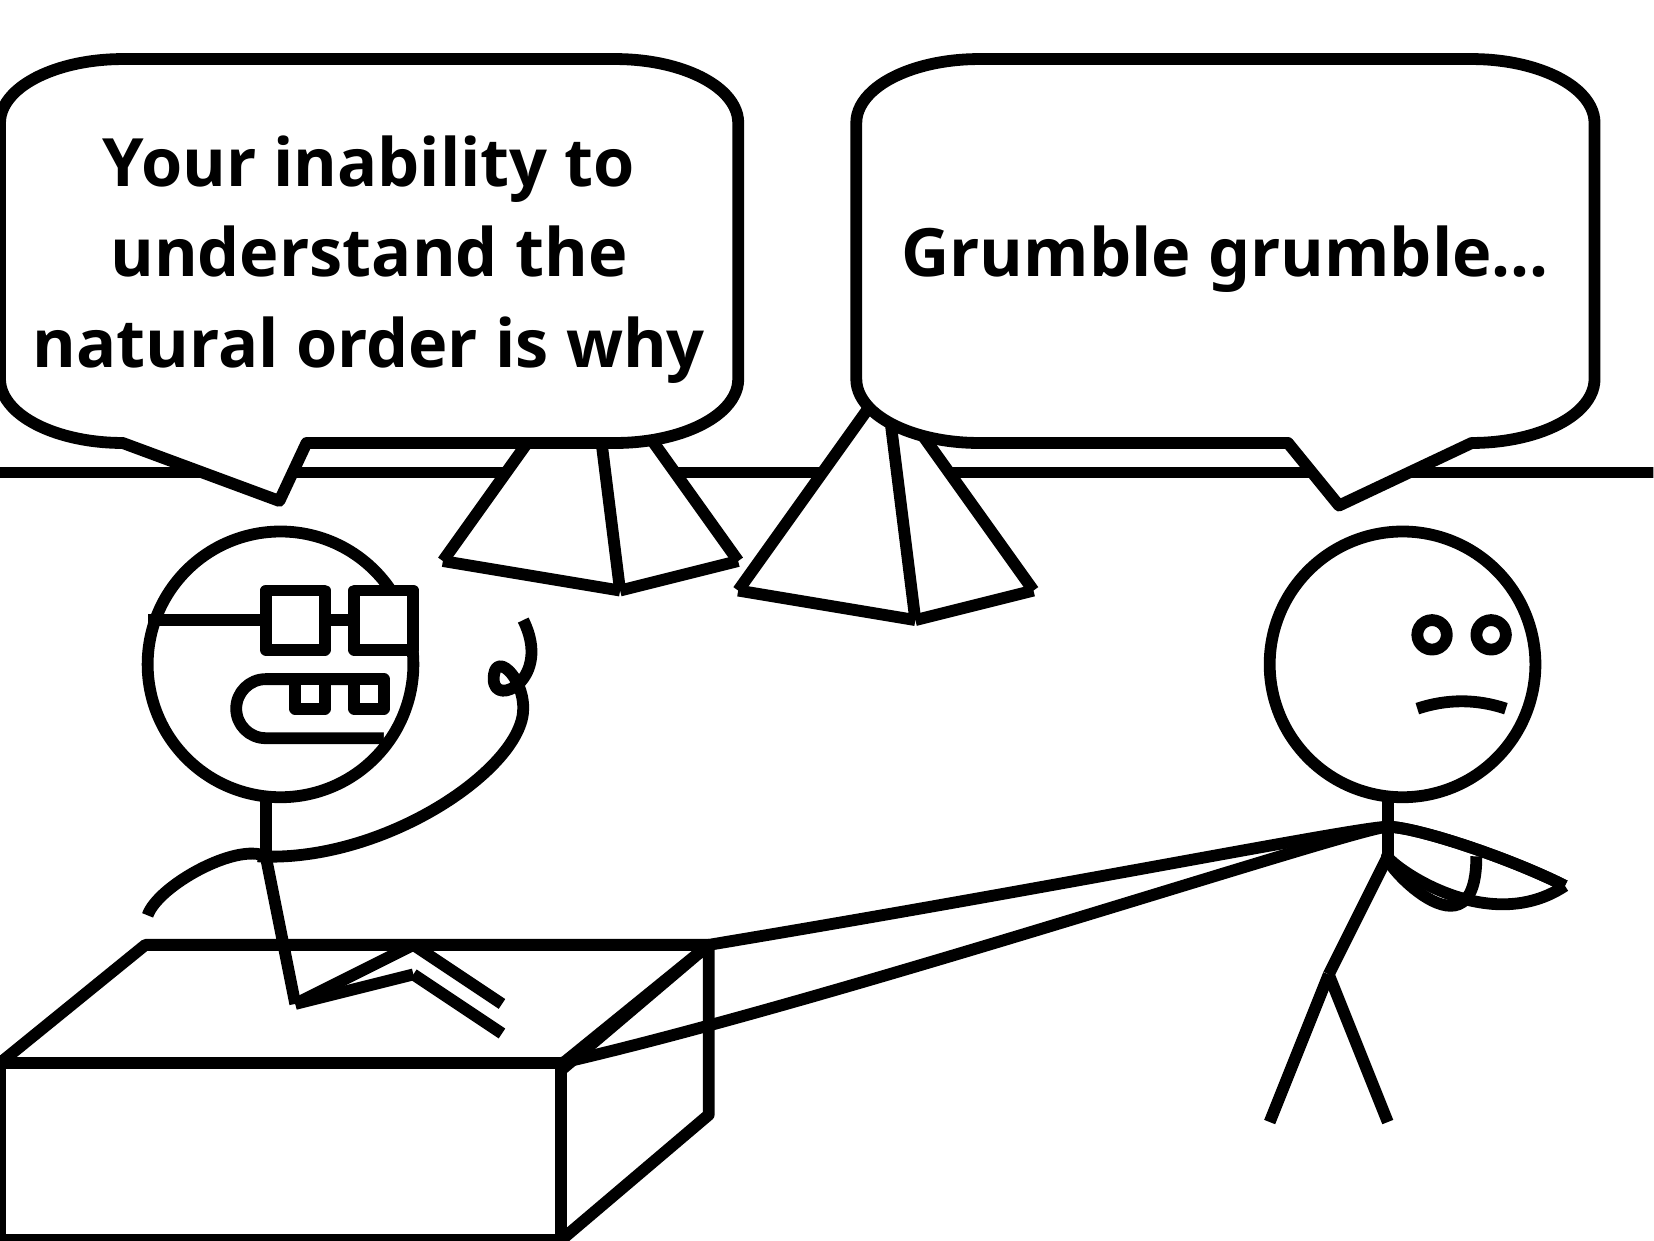

Your inability to
understand the
natural order is why
Grumble grumble...